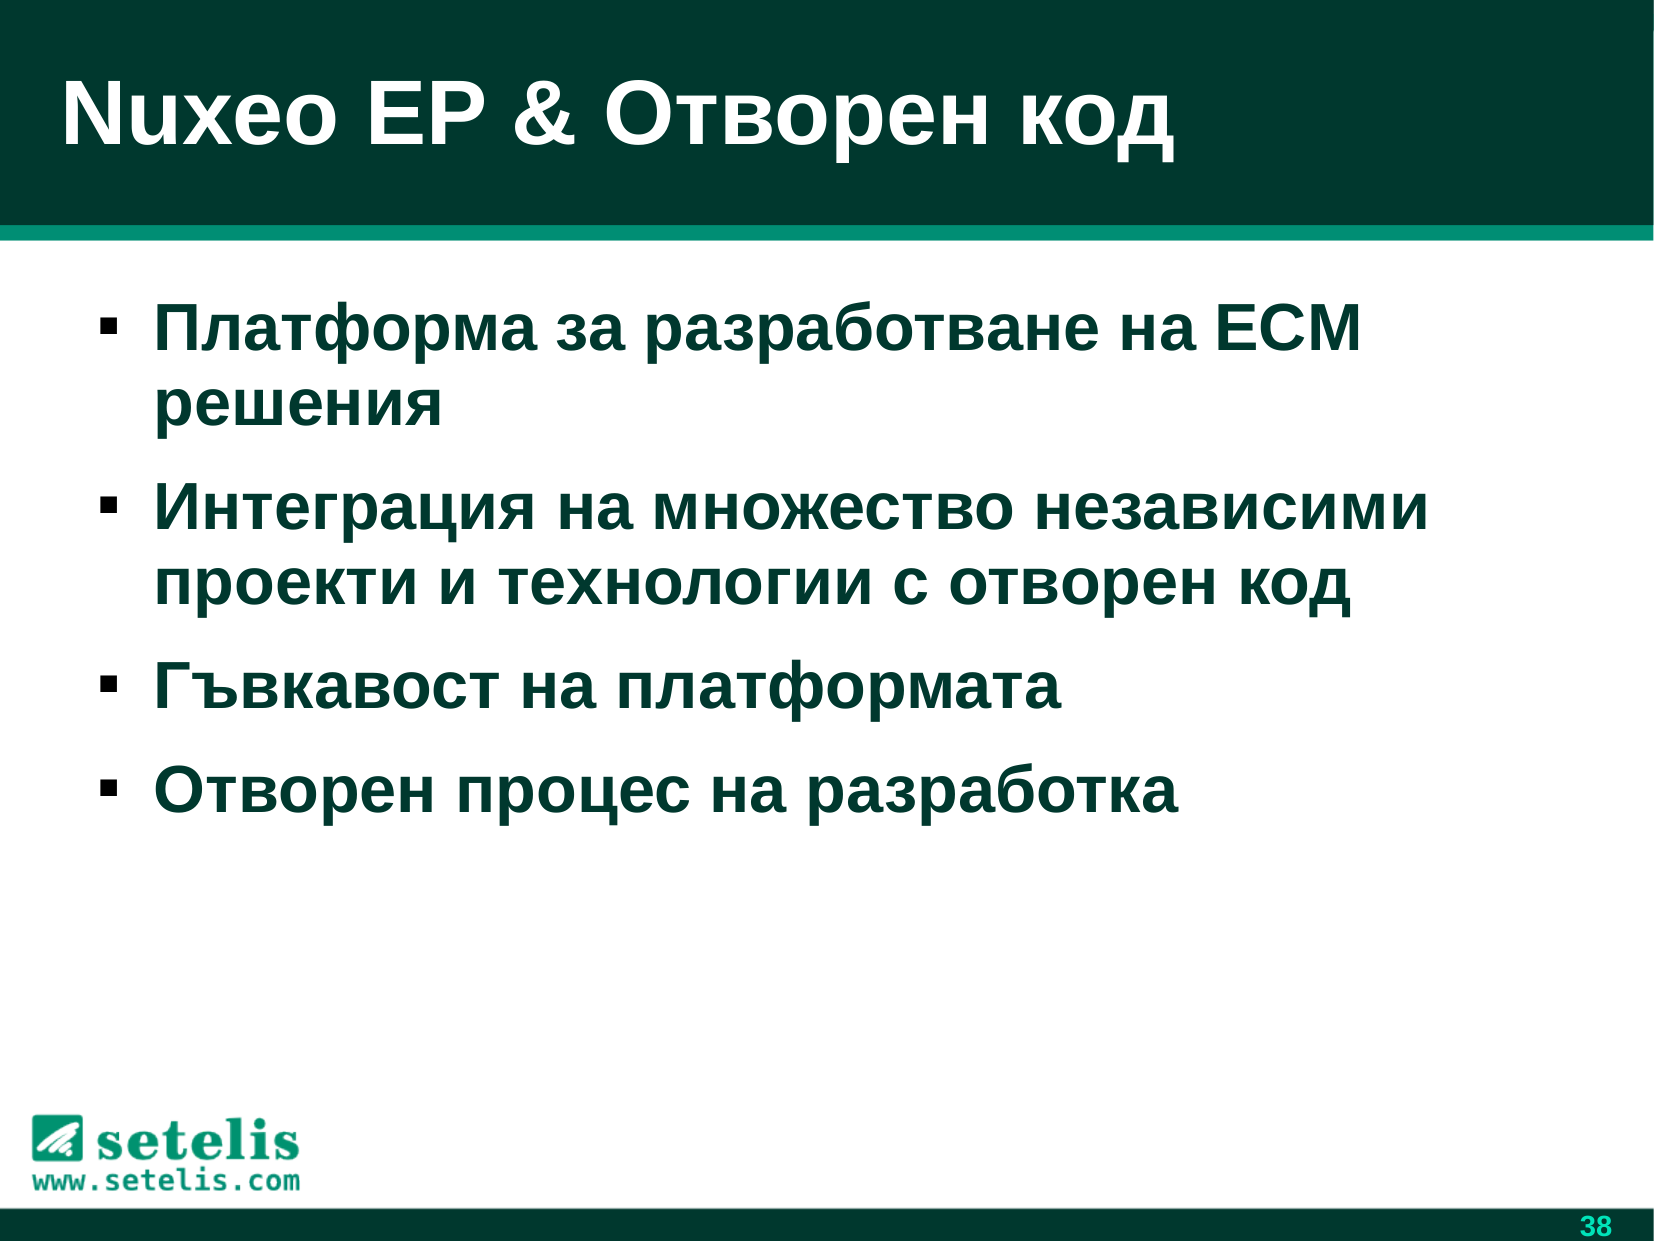

# Nuxeo EP & Отворен код
Платформа за разработване на ECM решения
Интеграция на множество независими проекти и технологии с отворен код
Гъвкавост на платформата
Отворен процес на разработка
38